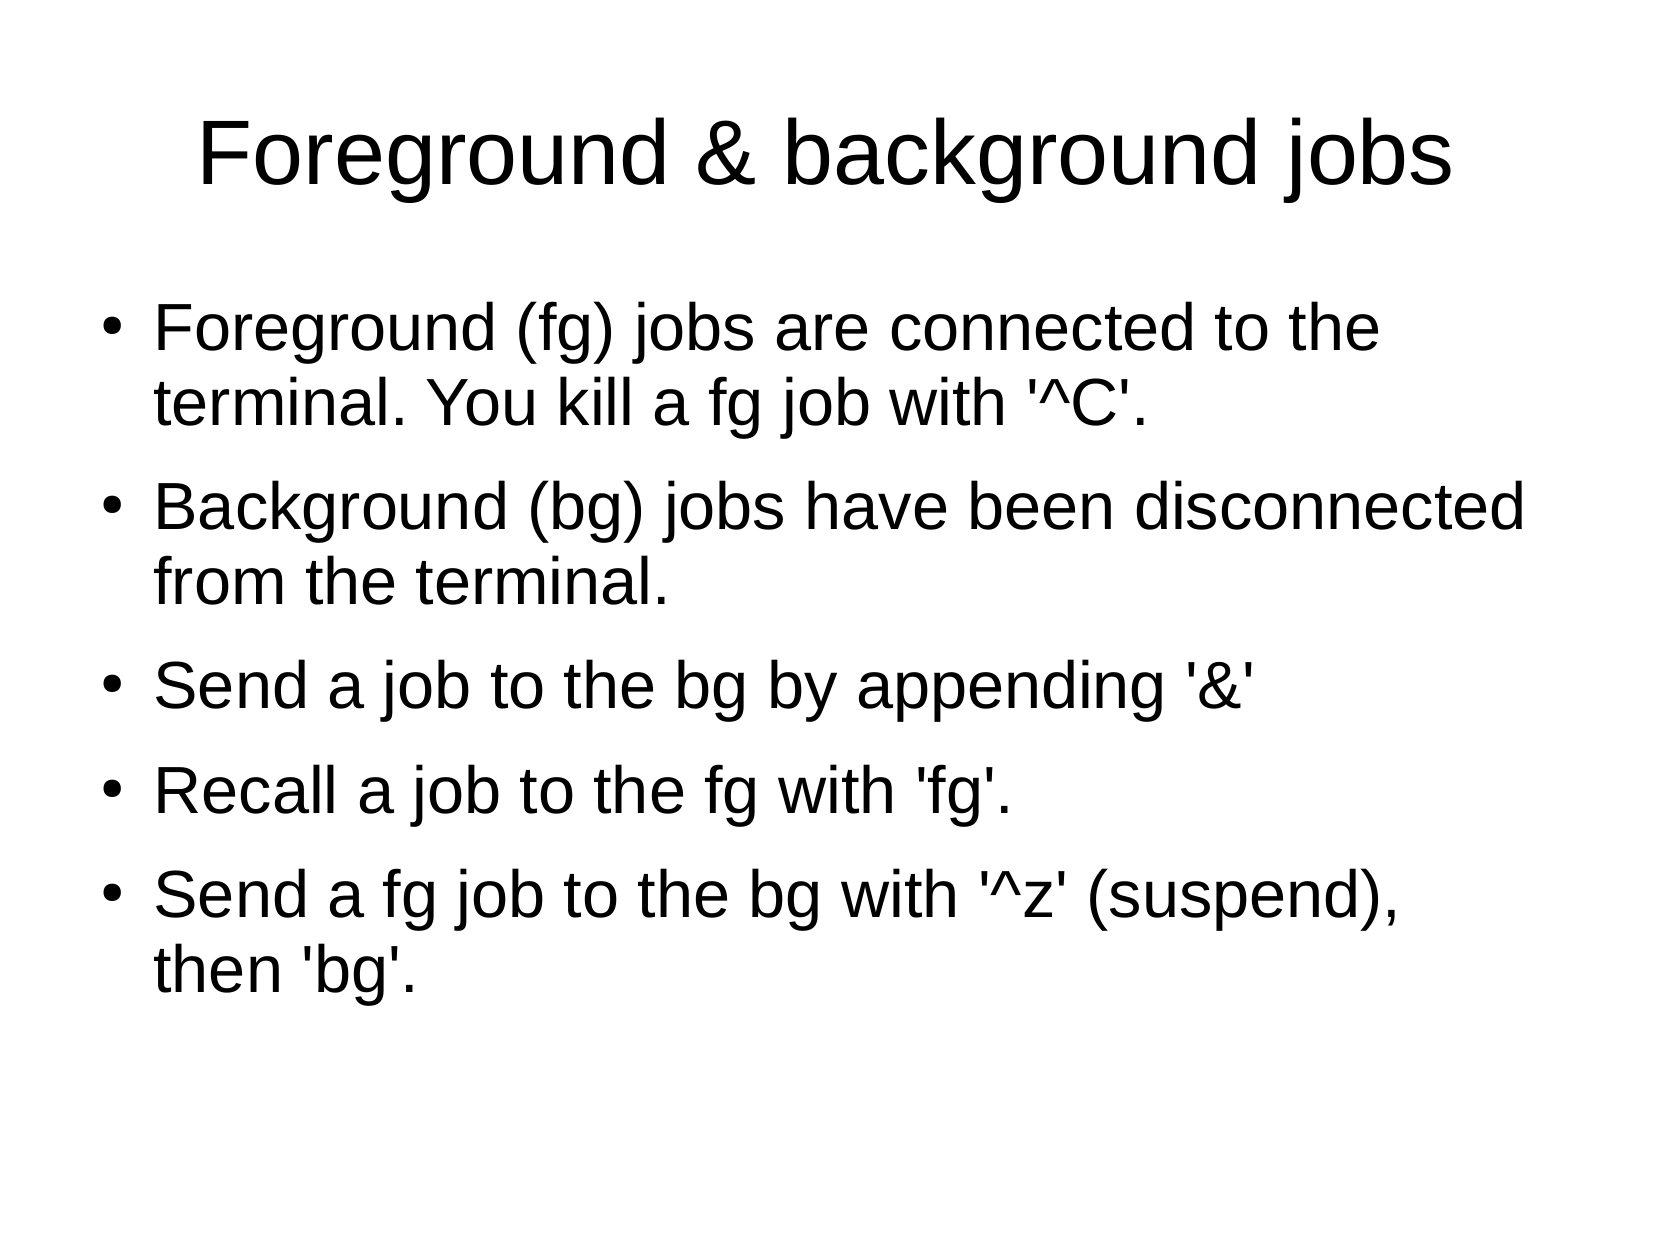

# Foreground & background jobs
Foreground (fg) jobs are connected to the terminal. You kill a fg job with '^C'.
Background (bg) jobs have been disconnected from the terminal.
Send a job to the bg by appending '&'
Recall a job to the fg with 'fg'.
Send a fg job to the bg with '^z' (suspend), then 'bg'.